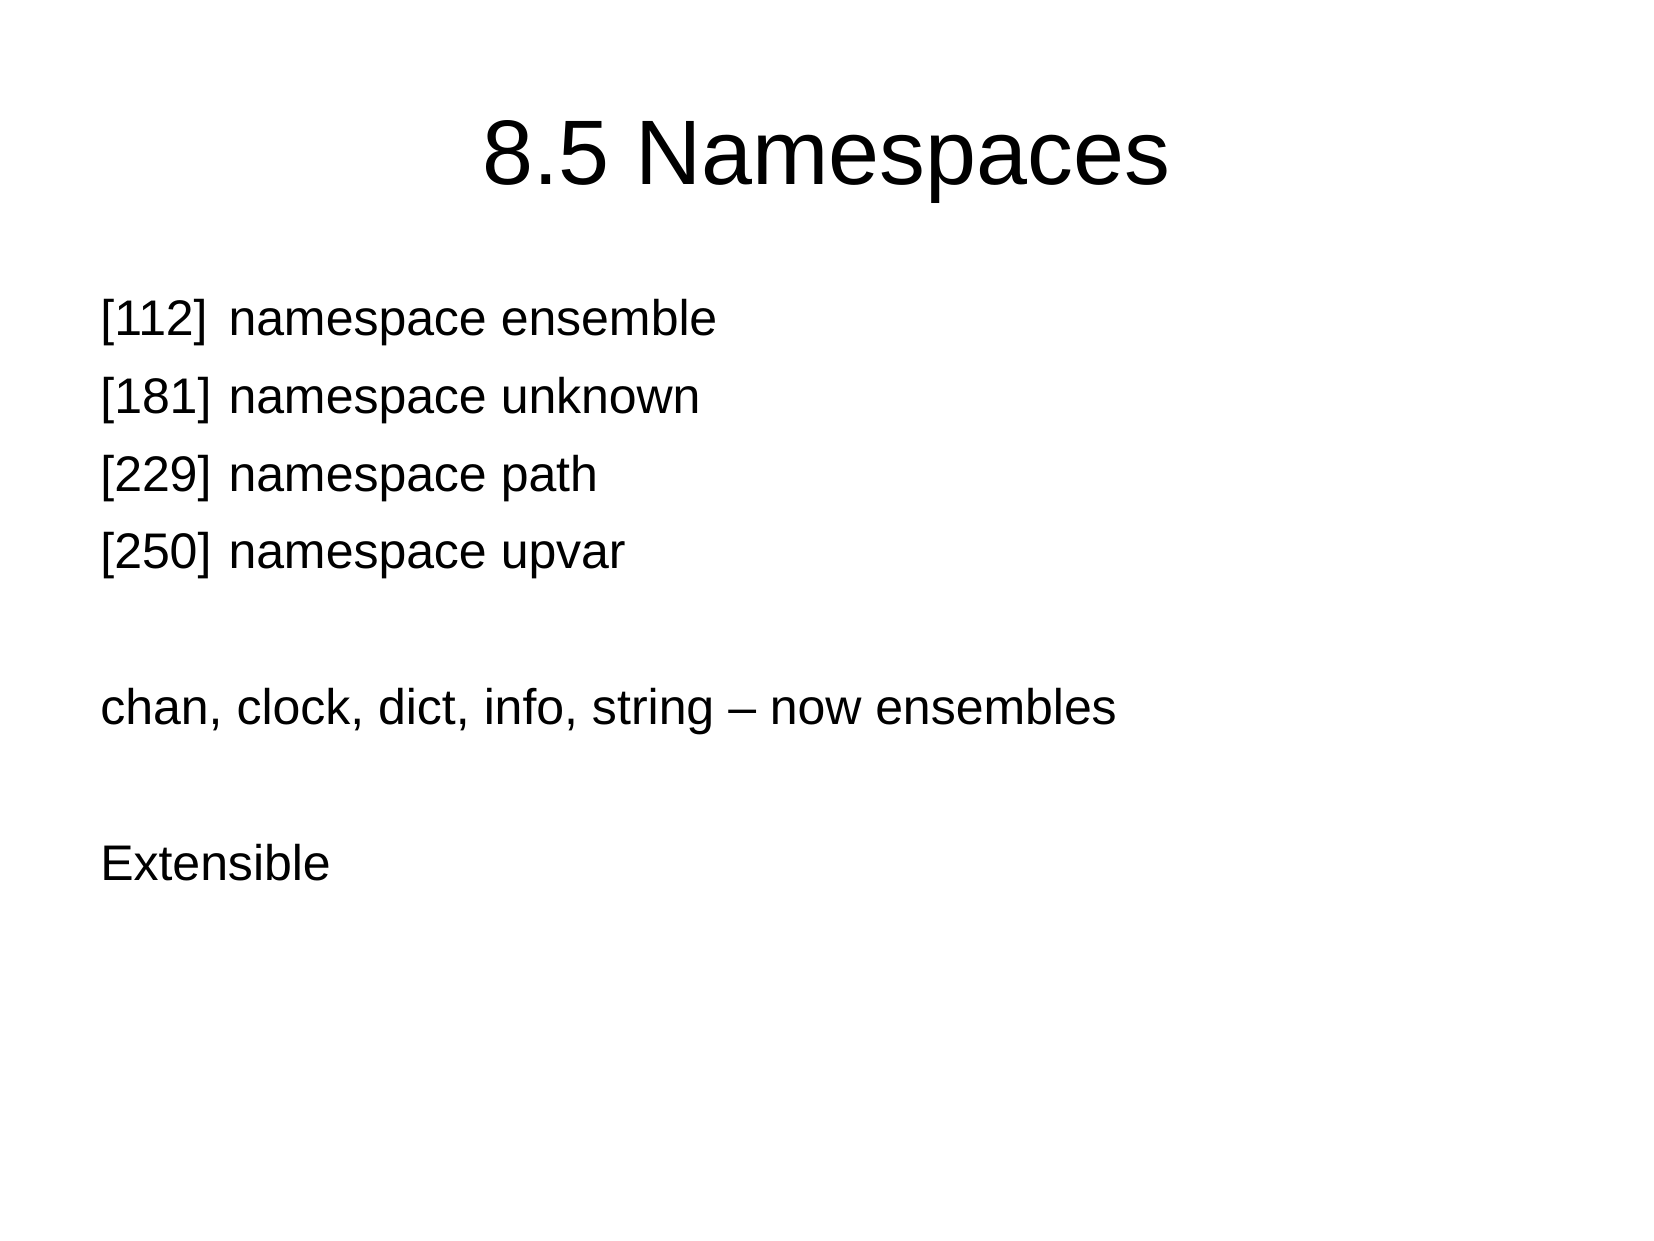

# 8.5 Namespaces
[112]	namespace ensemble
[181]	namespace unknown
[229]	namespace path
[250]	namespace upvar
chan, clock, dict, info, string – now ensembles
Extensible